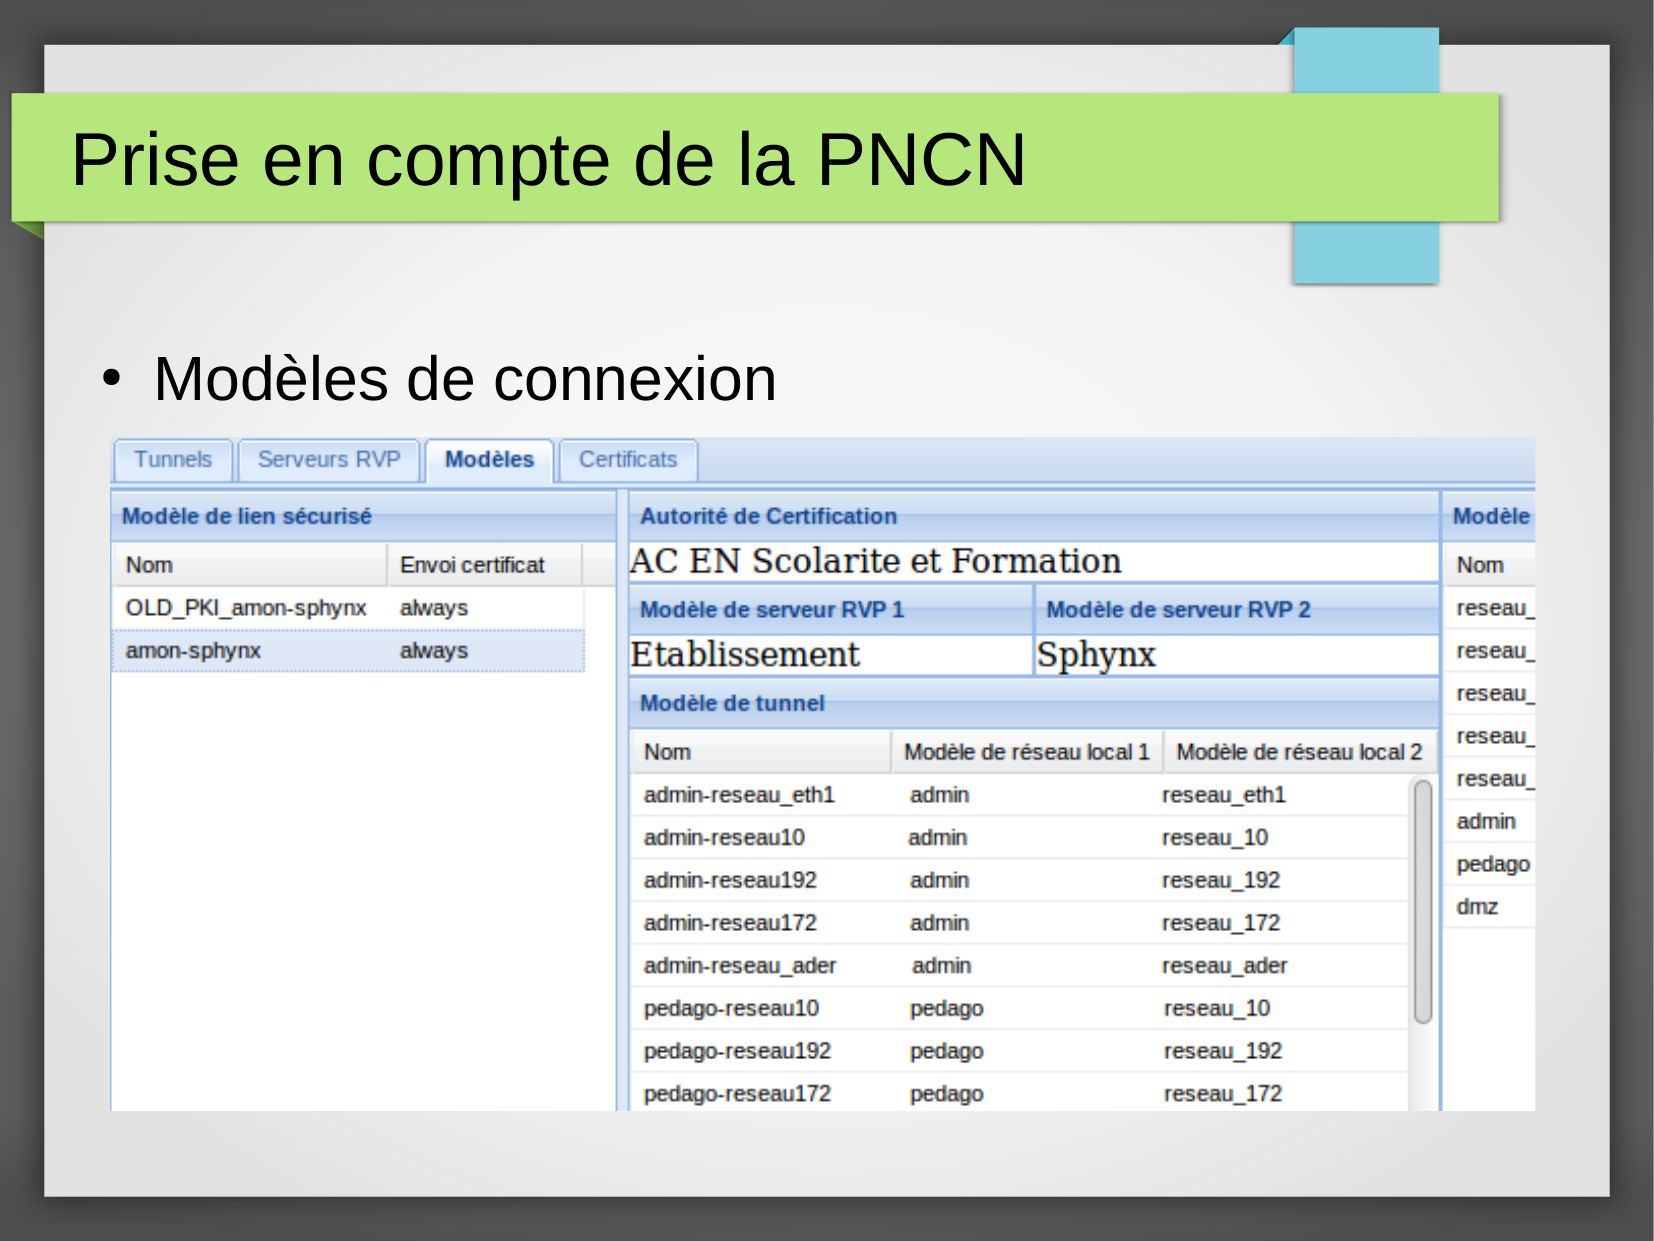

# Prise en compte de la PNCN
Modèles de connexion